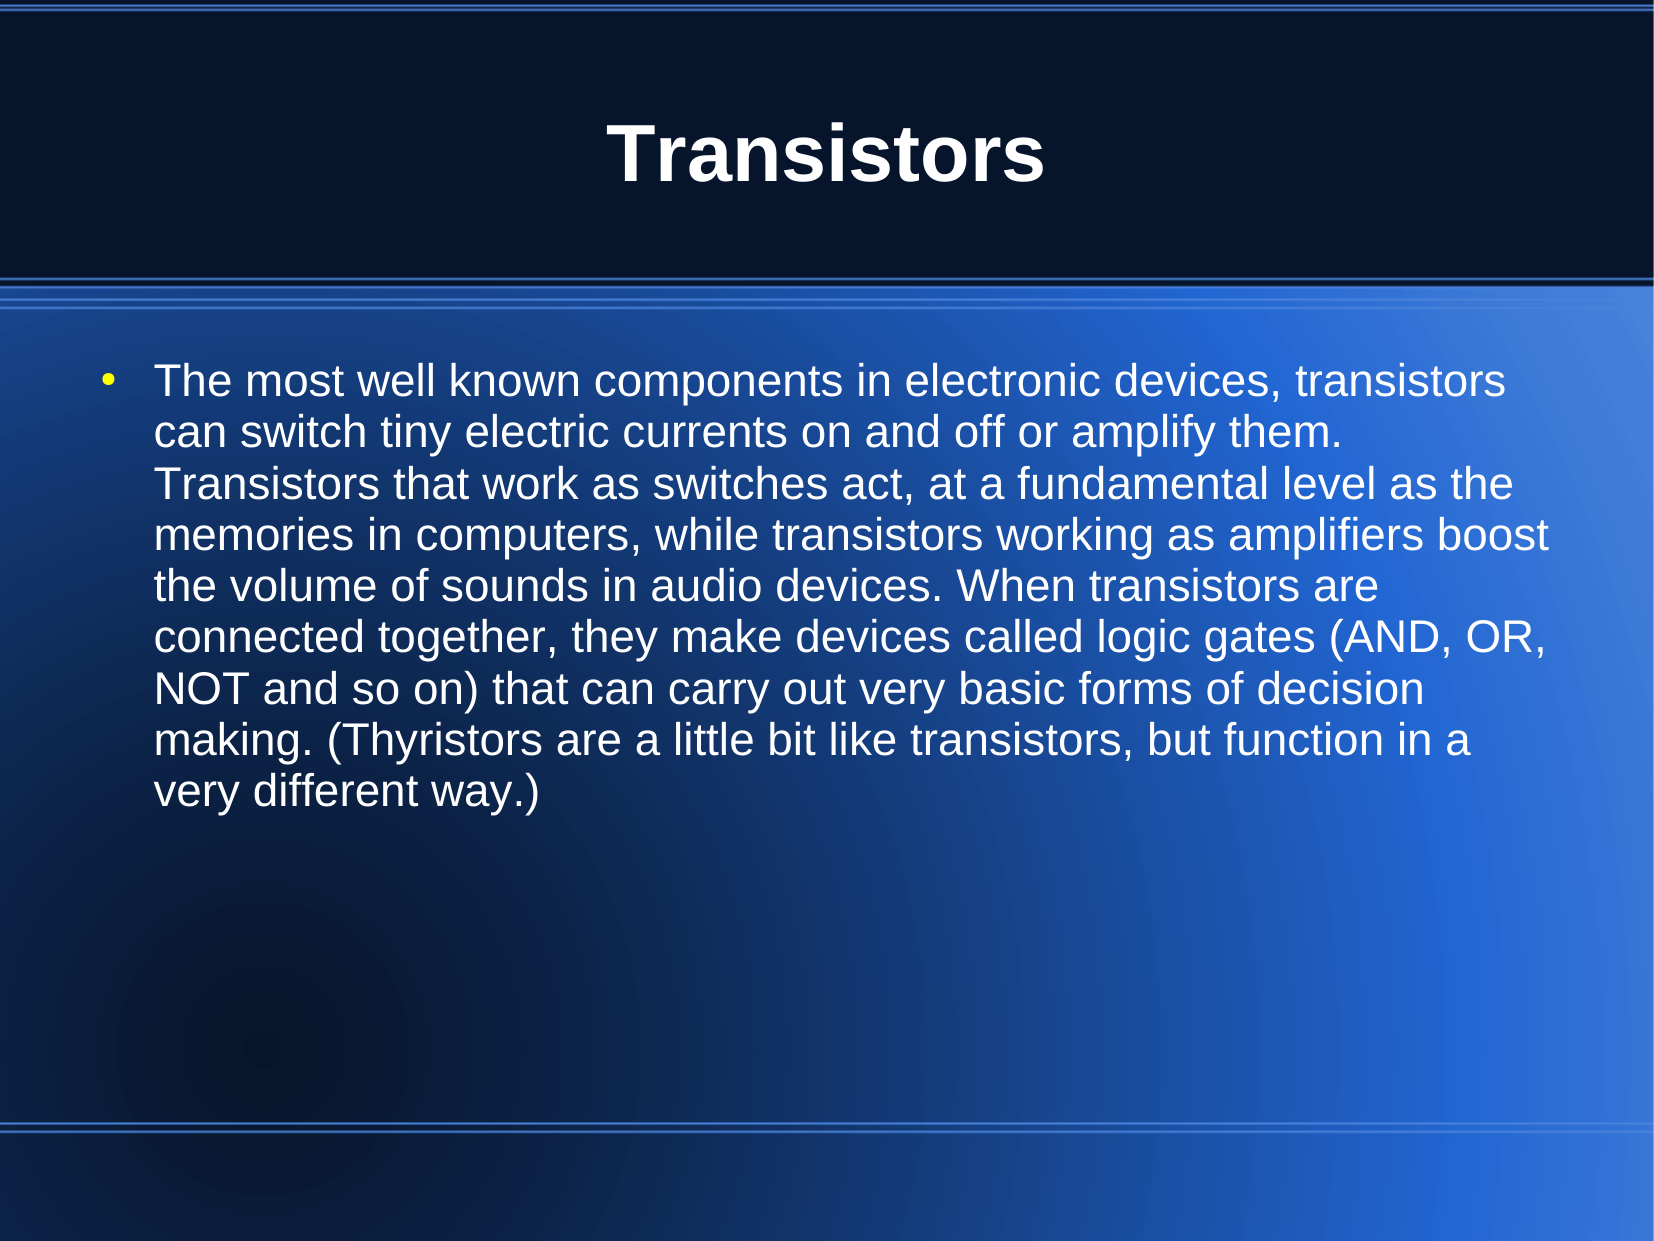

# Transistors
The most well known components in electronic devices, transistors can switch tiny electric currents on and off or amplify them. Transistors that work as switches act, at a fundamental level as the memories in computers, while transistors working as amplifiers boost the volume of sounds in audio devices. When transistors are connected together, they make devices called logic gates (AND, OR, NOT and so on) that can carry out very basic forms of decision making. (Thyristors are a little bit like transistors, but function in a very different way.)